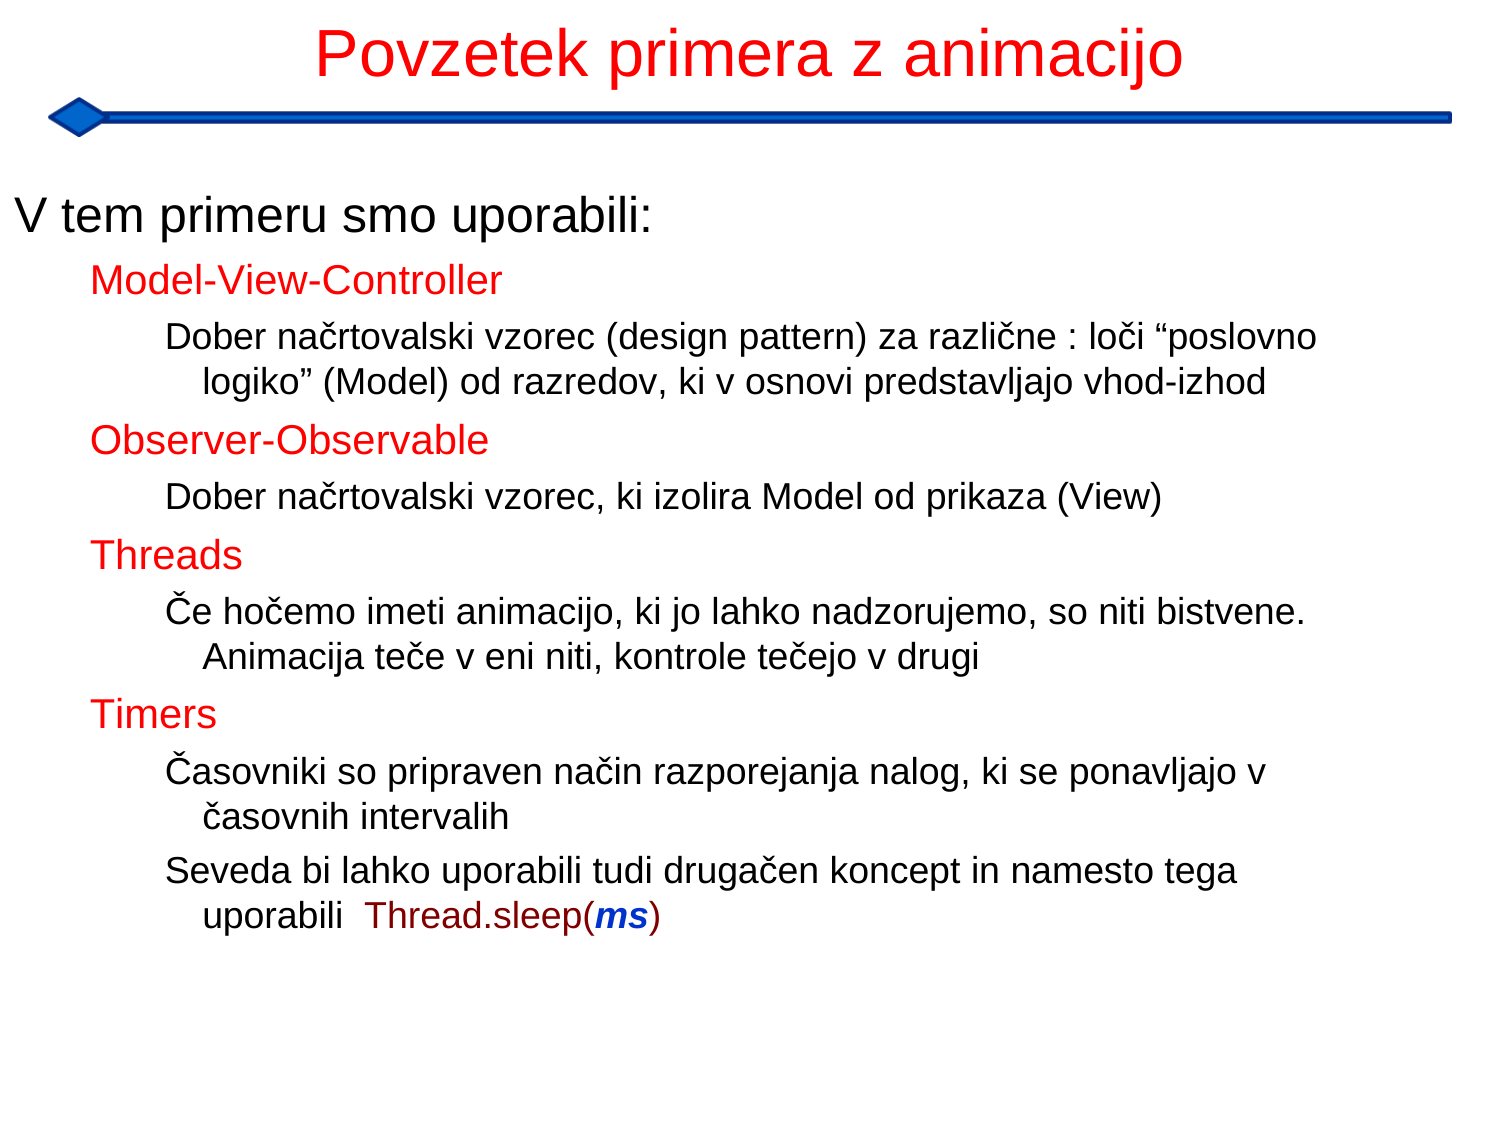

# Povzetek primera z animacijo
V tem primeru smo uporabili:
Model-View-Controller
Dober načrtovalski vzorec (design pattern) za različne : loči “poslovno logiko” (Model) od razredov, ki v osnovi predstavljajo vhod-izhod
Observer-Observable
Dober načrtovalski vzorec, ki izolira Model od prikaza (View)
Threads
Če hočemo imeti animacijo, ki jo lahko nadzorujemo, so niti bistvene. Animacija teče v eni niti, kontrole tečejo v drugi
Timers
Časovniki so pripraven način razporejanja nalog, ki se ponavljajo v časovnih intervalih
Seveda bi lahko uporabili tudi drugačen koncept in namesto tega uporabili Thread.sleep(ms)